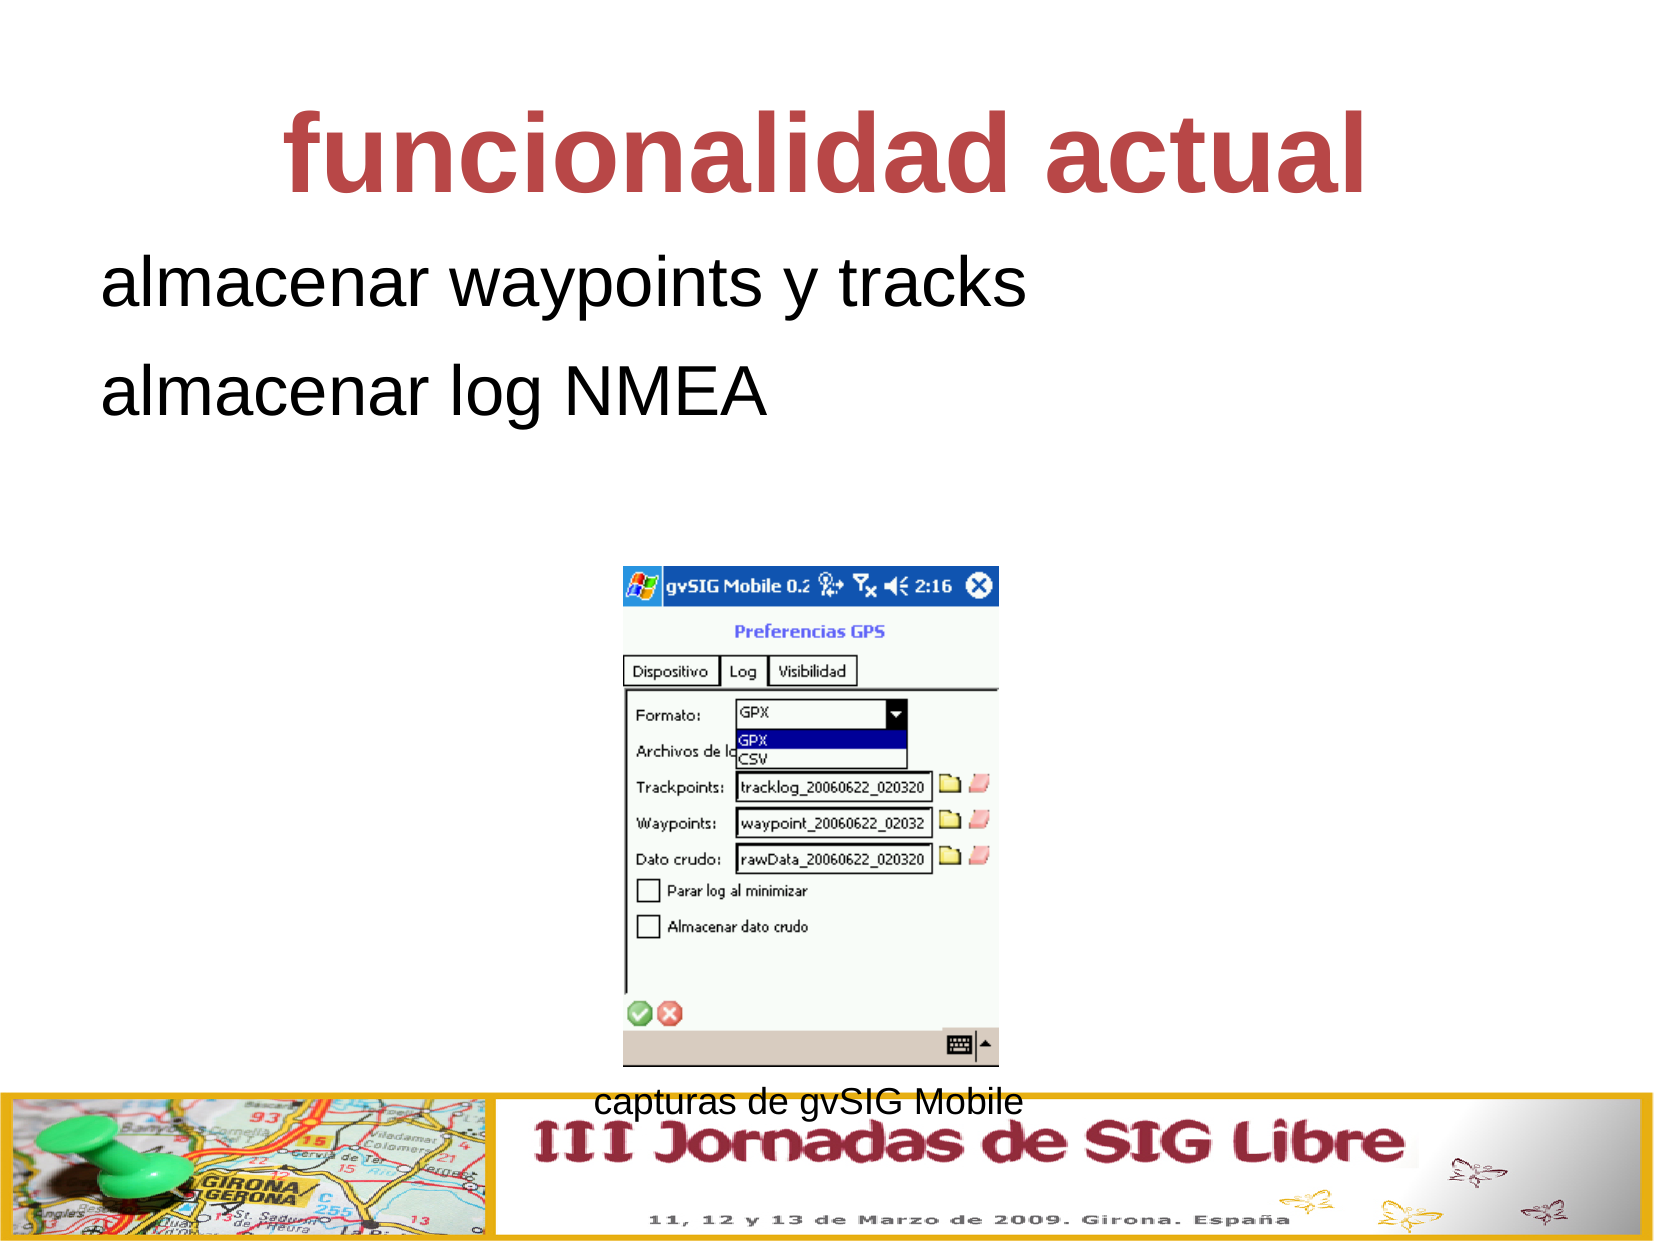

# funcionalidad actual
almacenar waypoints y tracks
almacenar log NMEA
capturas de gvSIG Mobile